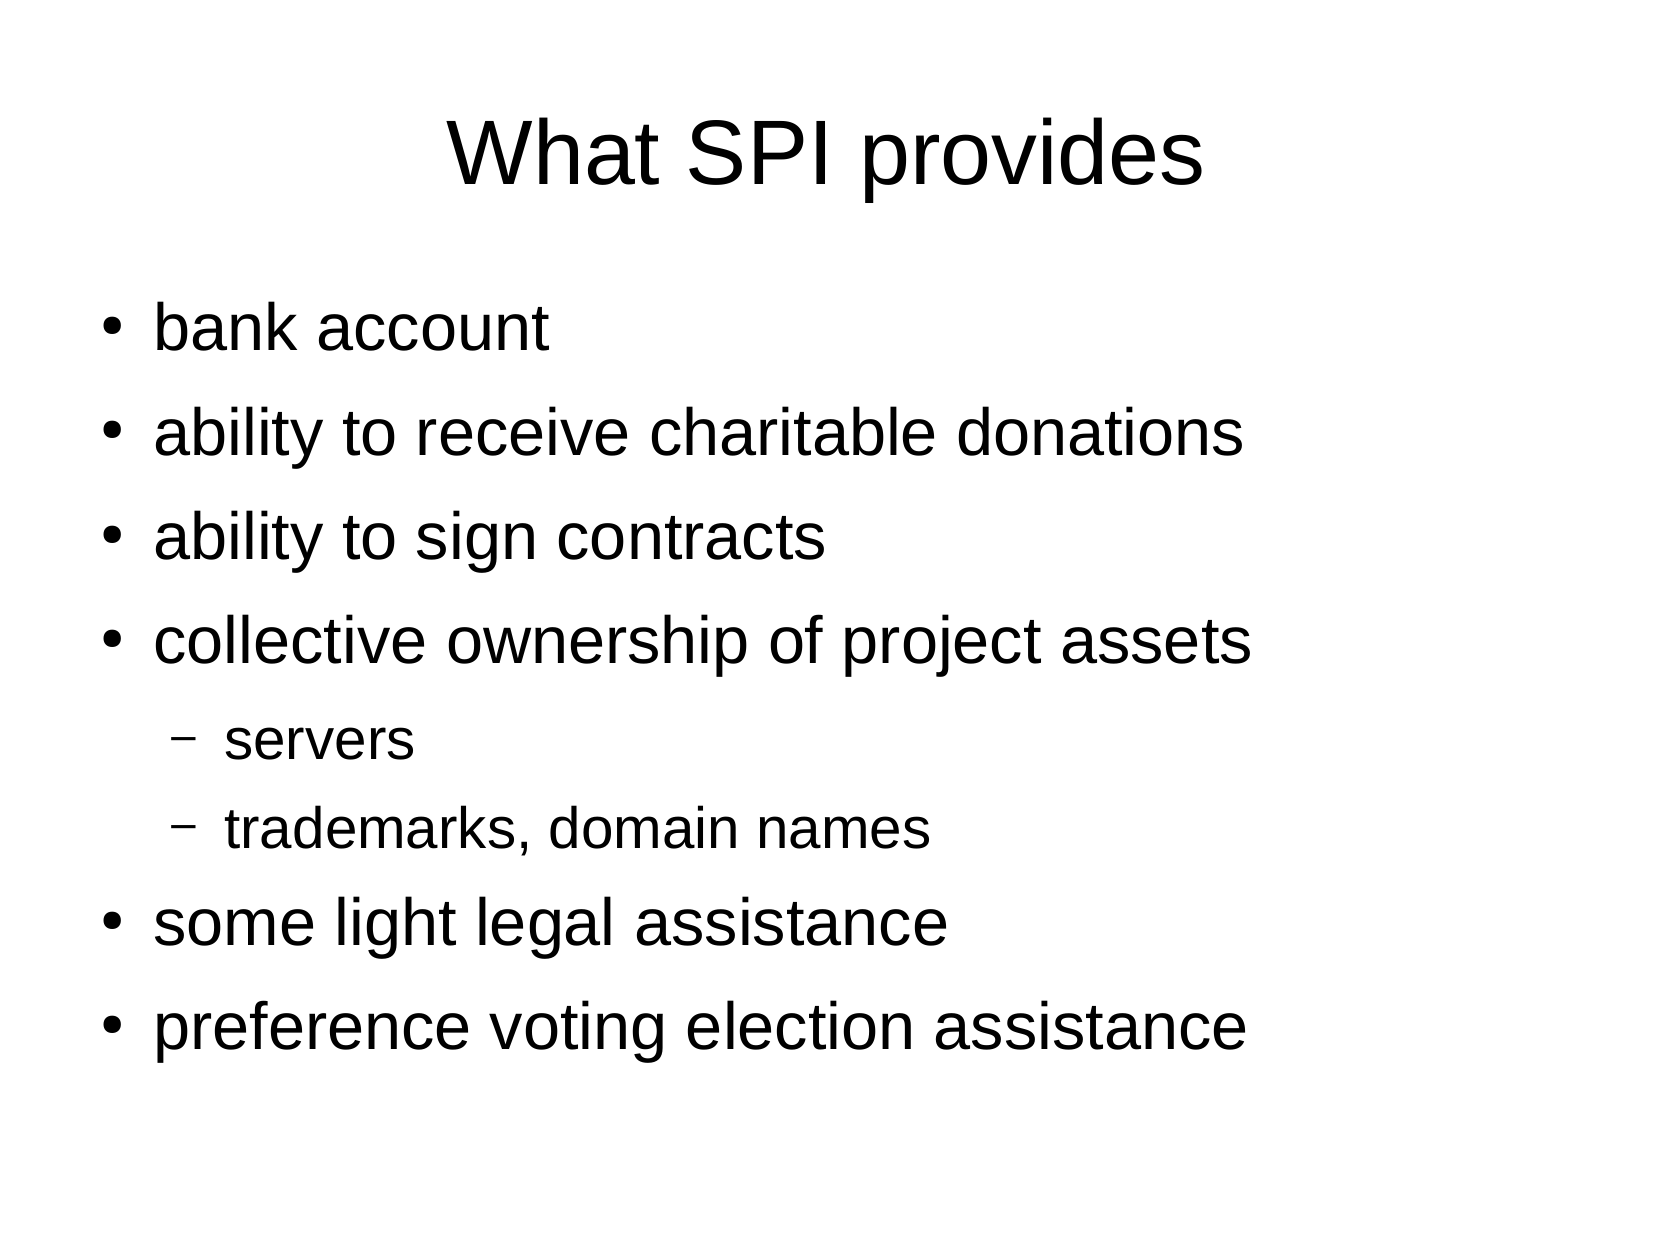

# What SPI provides
bank account
ability to receive charitable donations
ability to sign contracts
collective ownership of project assets
servers
trademarks, domain names
some light legal assistance
preference voting election assistance